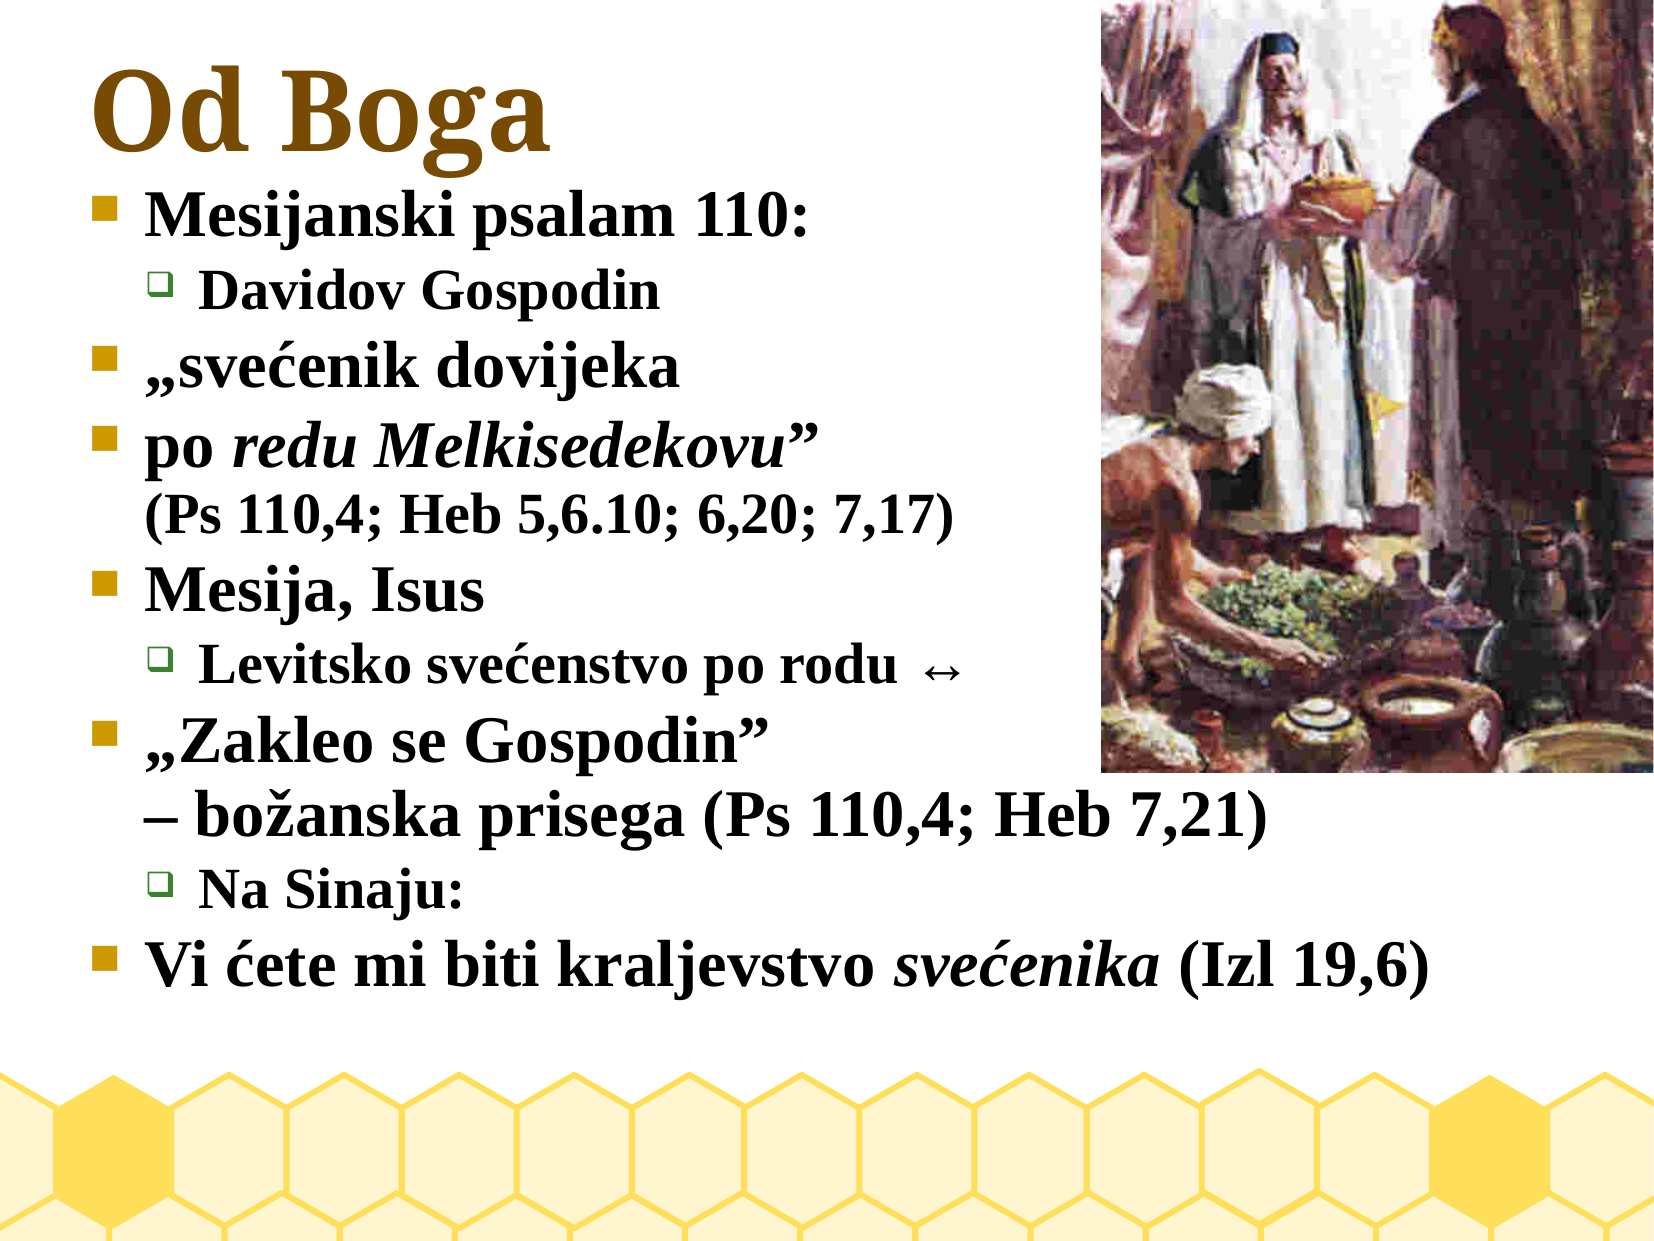

# Od Boga
Mesijanski psalam 110:
Davidov Gospodin
„svećenik dovijeka
po redu Melkisedekovu”
(Ps 110,4; Heb 5,6.10; 6,20; 7,17)
Mesija, Isus
Levitsko svećenstvo po rodu ↔
„Zakleo se Gospodin”
– božanska prisega (Ps 110,4; Heb 7,21)
Na Sinaju:
Vi ćete mi biti kraljevstvo svećenika (Izl 19,6)